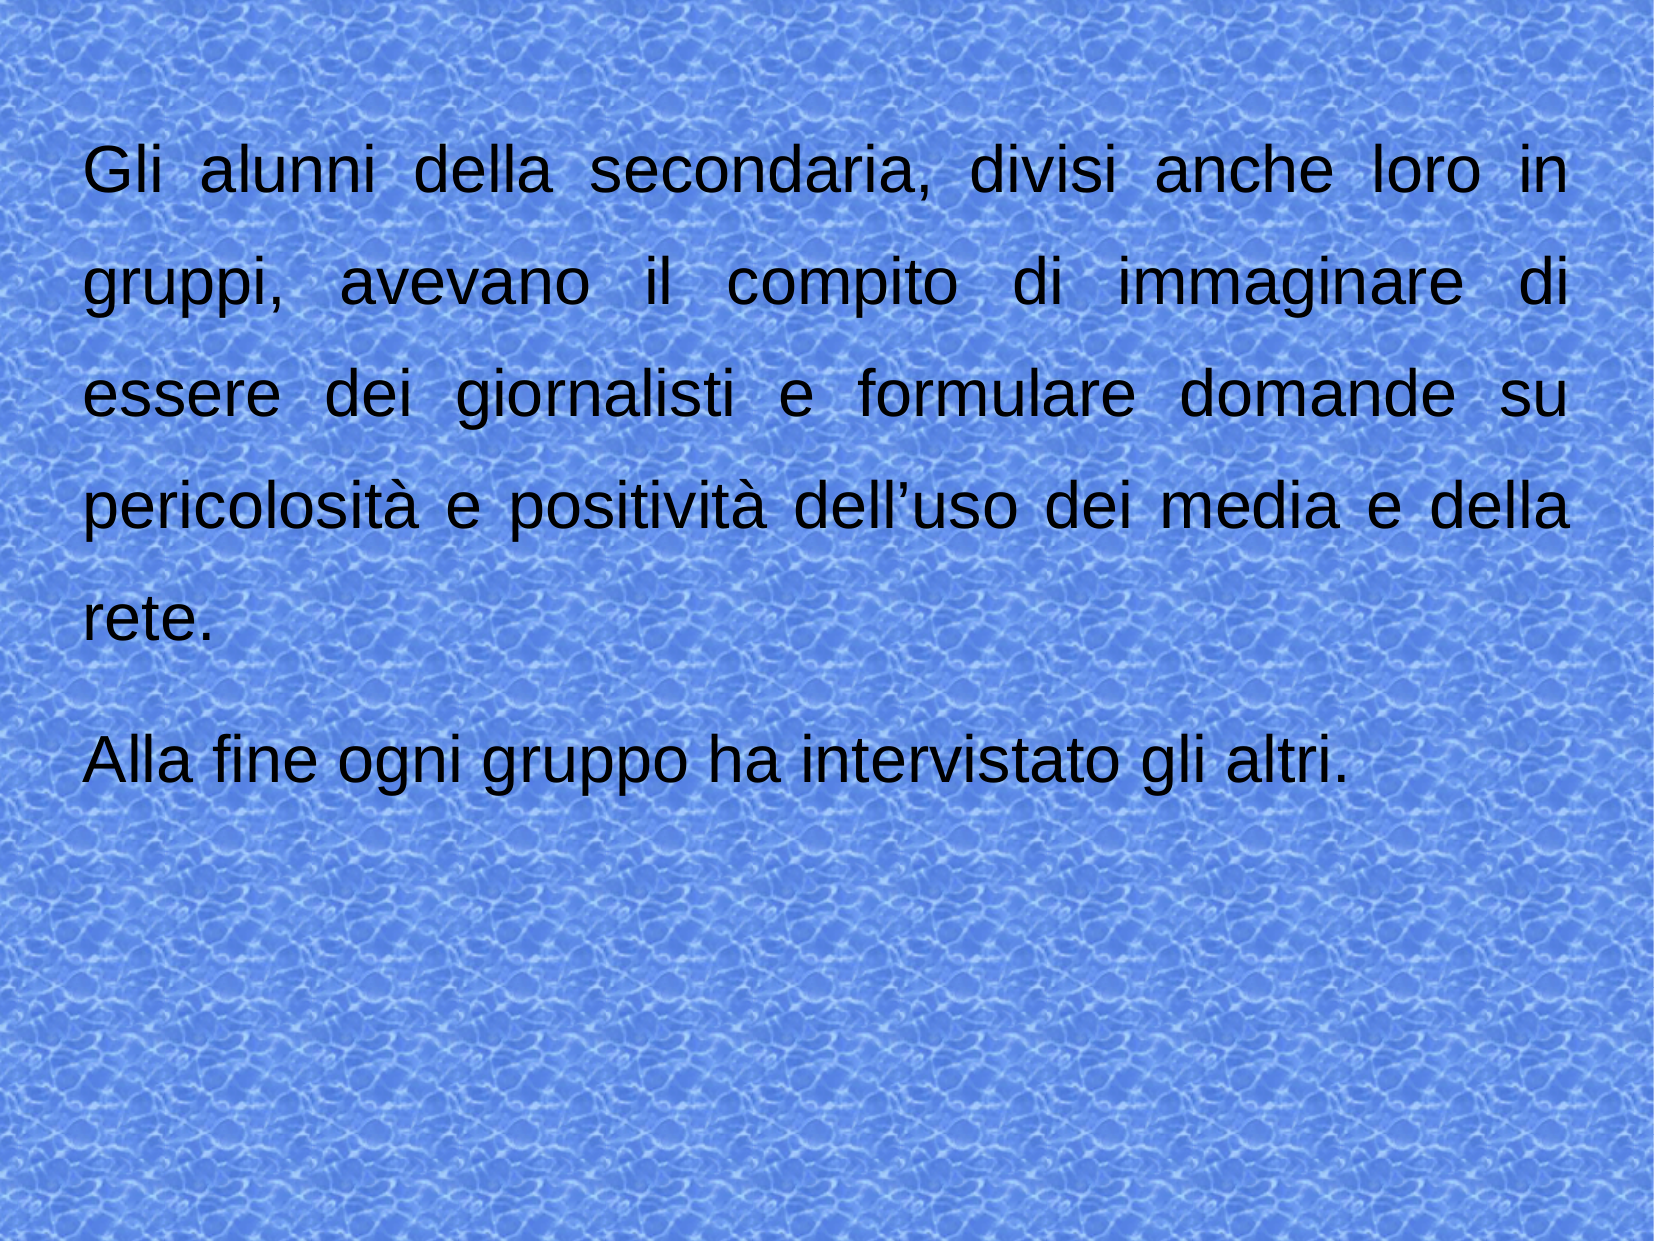

# Gli alunni della secondaria, divisi anche loro in gruppi, avevano il compito di immaginare di essere dei giornalisti e formulare domande su pericolosità e positività dell’uso dei media e della rete.
Alla fine ogni gruppo ha intervistato gli altri.